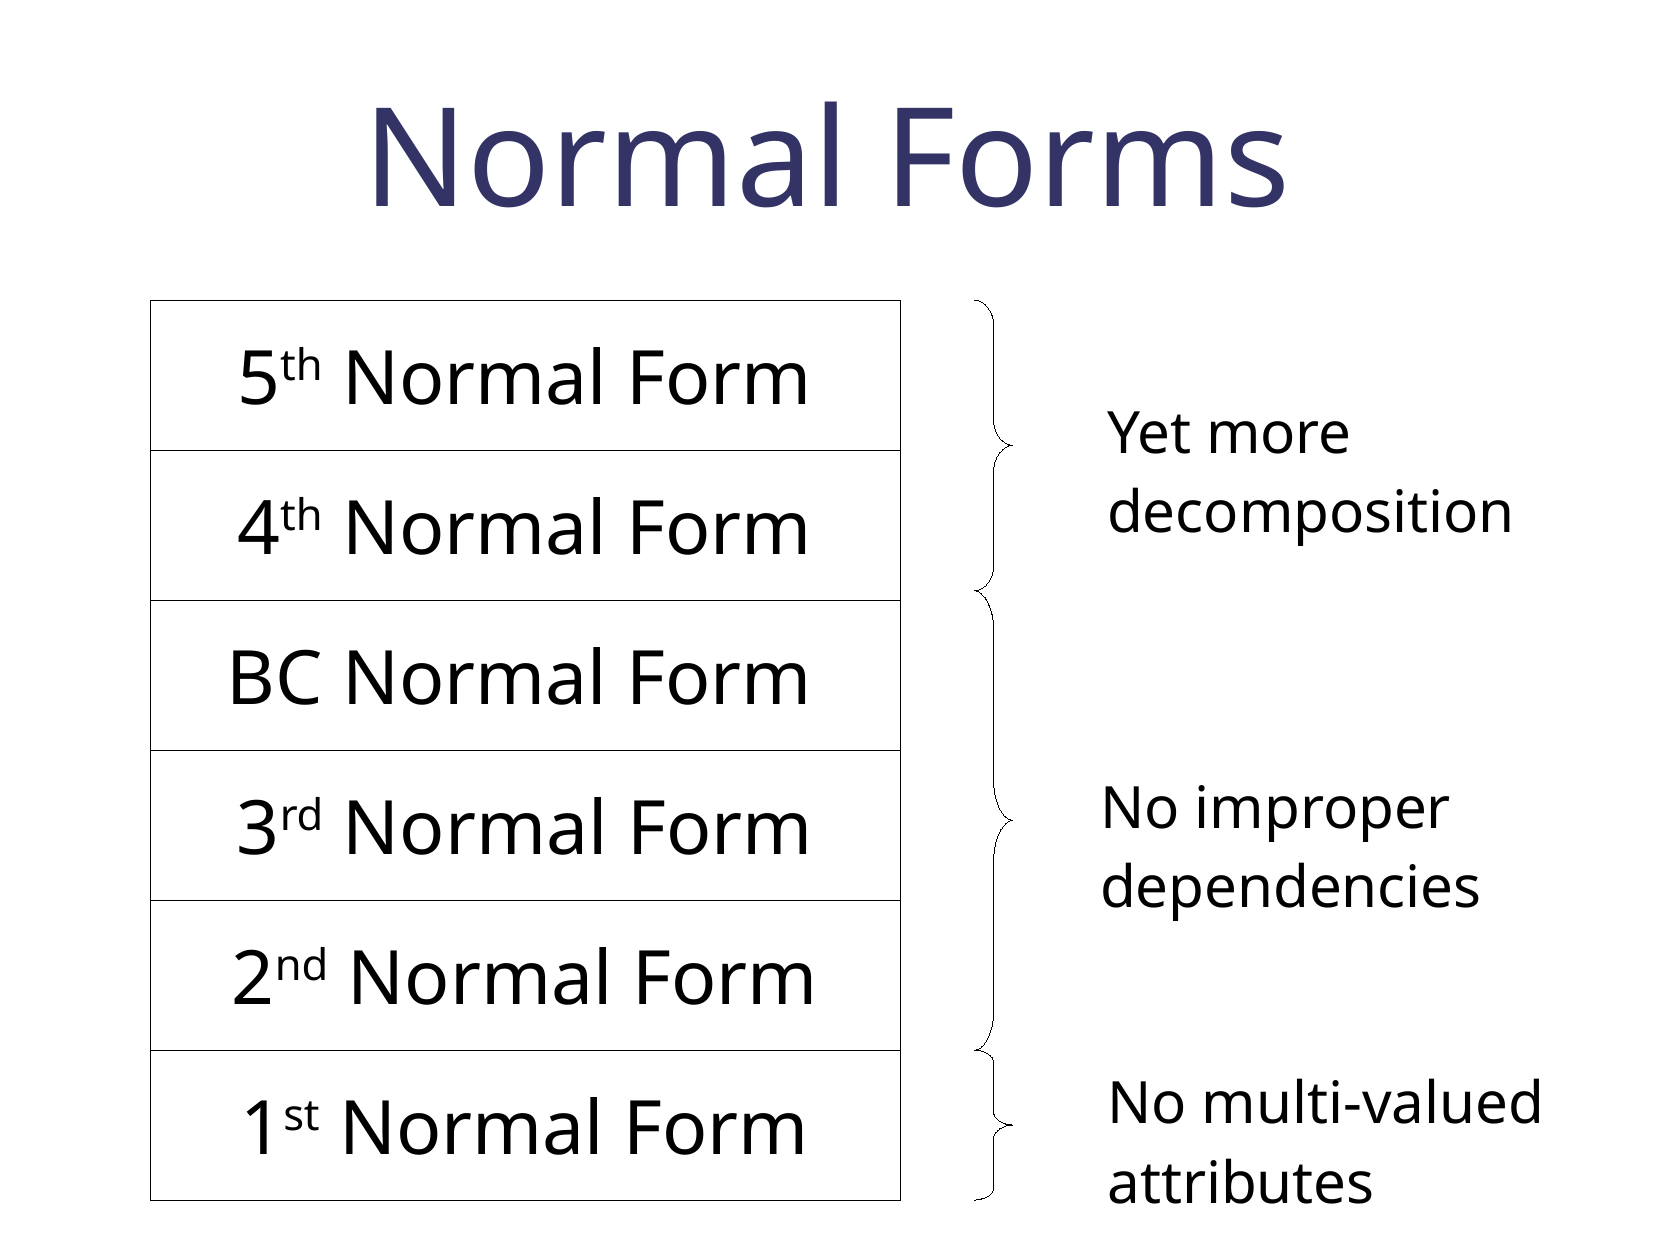

# Normal Forms
5th Normal Form
Yet more decomposition
4th Normal Form
BC Normal Form
3rd Normal Form
No improper dependencies
2nd Normal Form
1st Normal Form
No multi-valued attributes